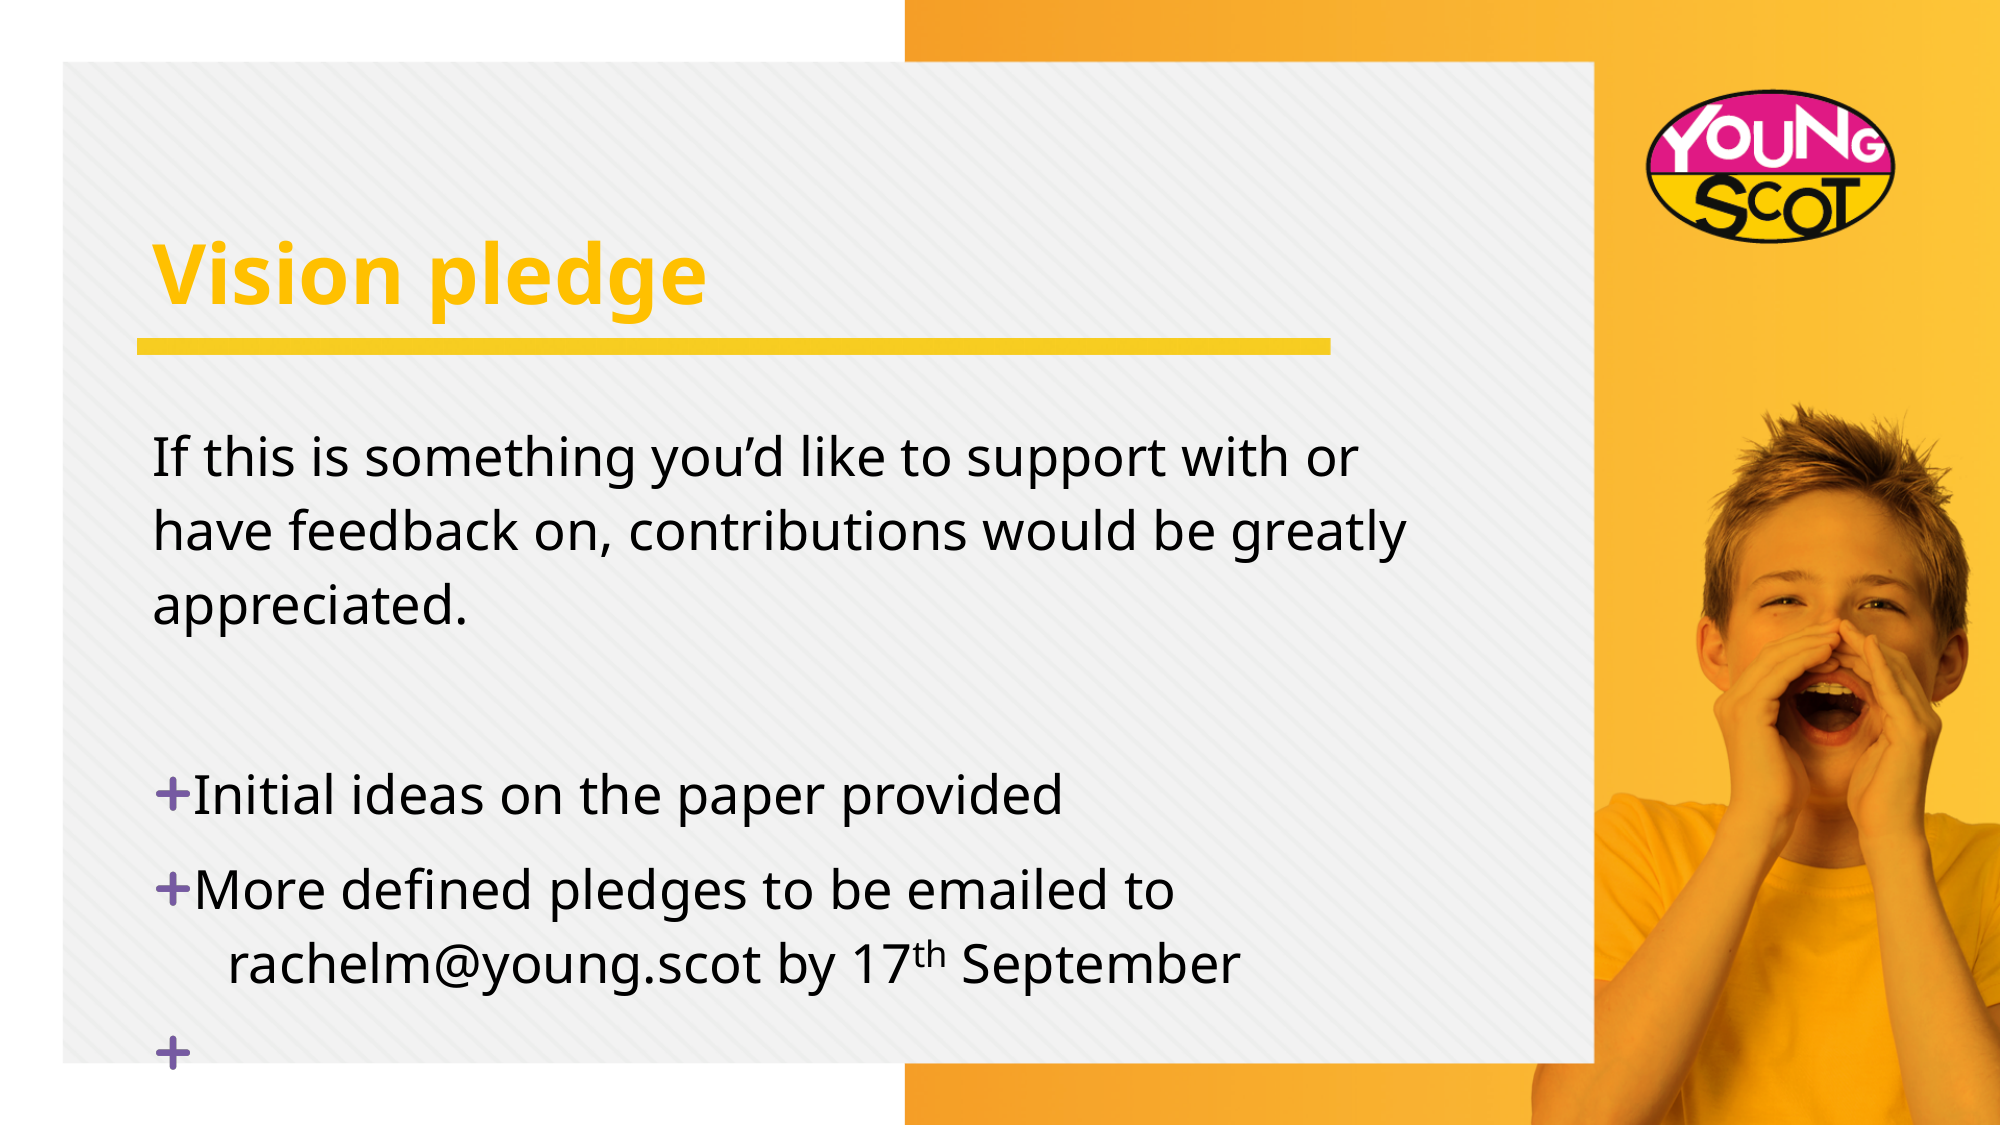

# Vision pledge
If this is something you’d like to support with or have feedback on, contributions would be greatly appreciated.
Initial ideas on the paper provided
More defined pledges to be emailed to rachelm@young.scot by 17th September